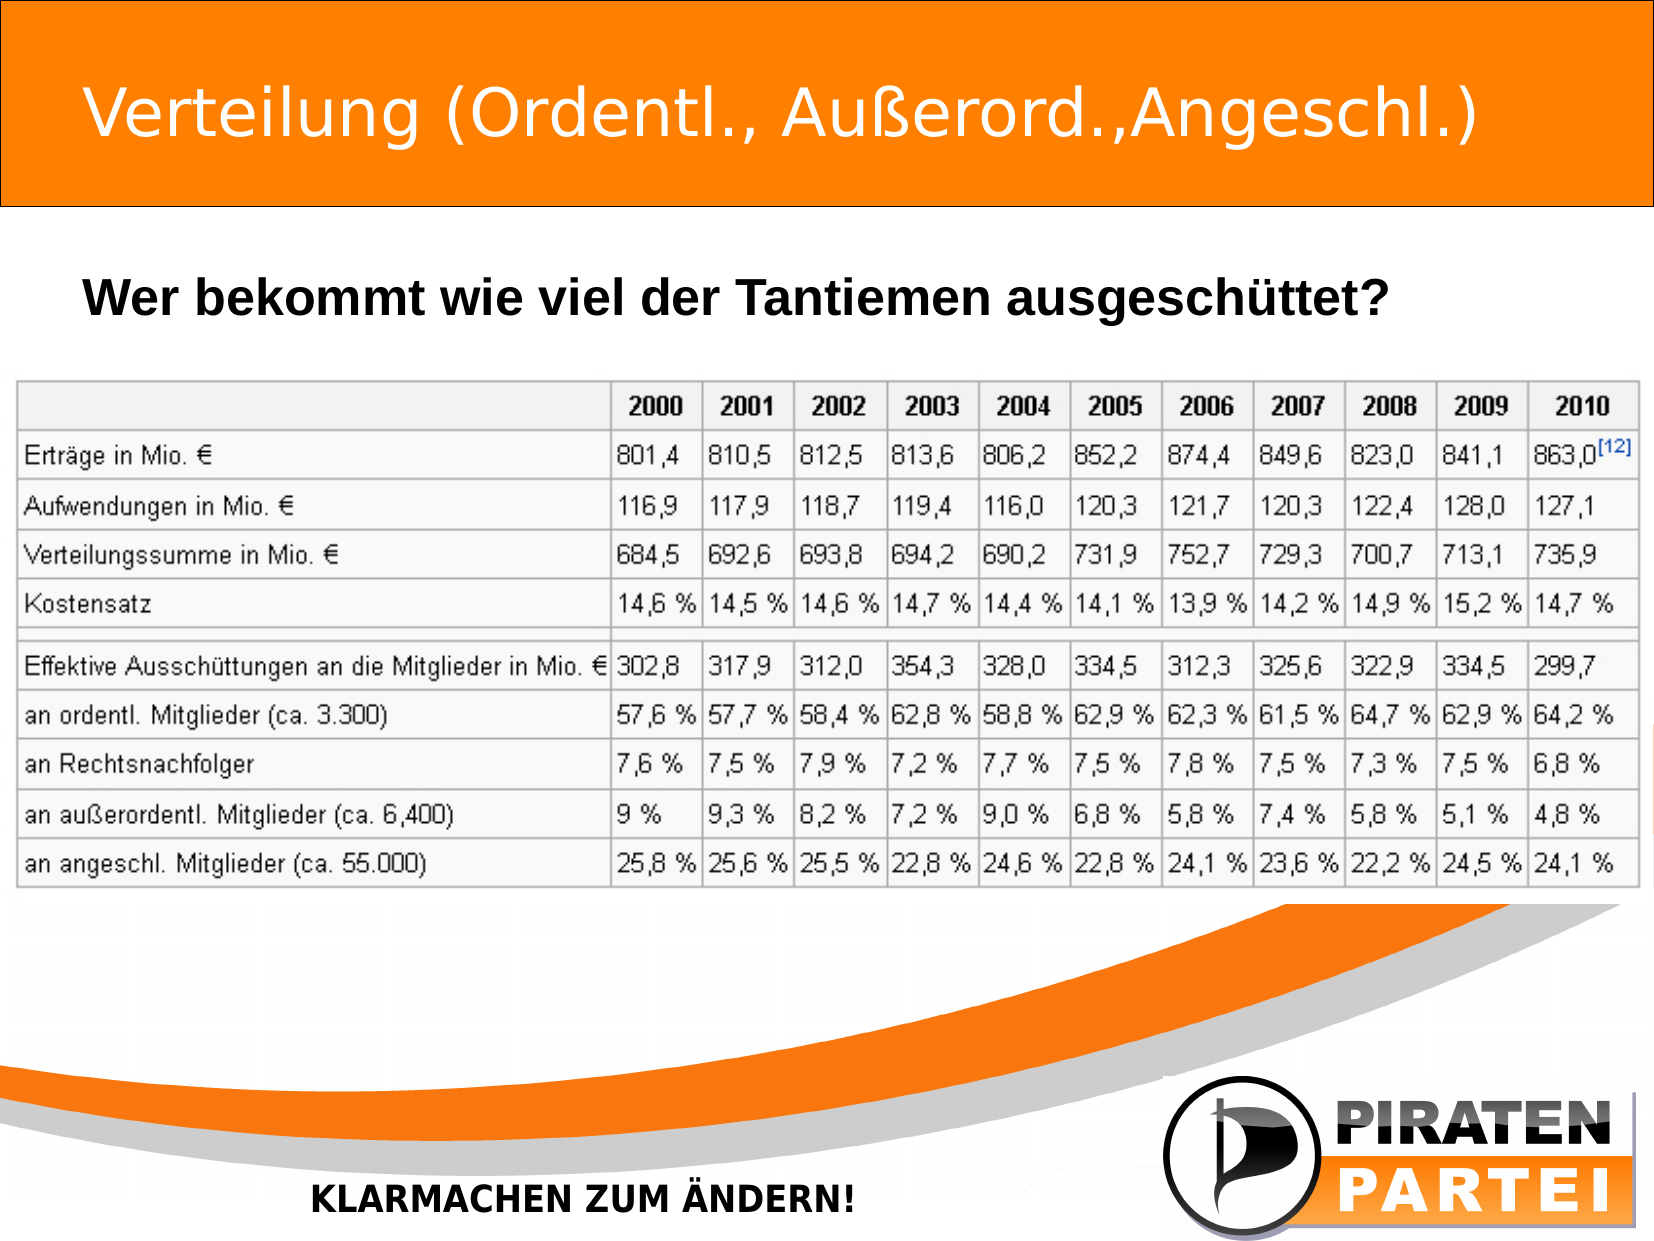

# Verteilung (Ordentl., Außerord.,Angeschl.)
Wer bekommt wie viel der Tantiemen ausgeschüttet?